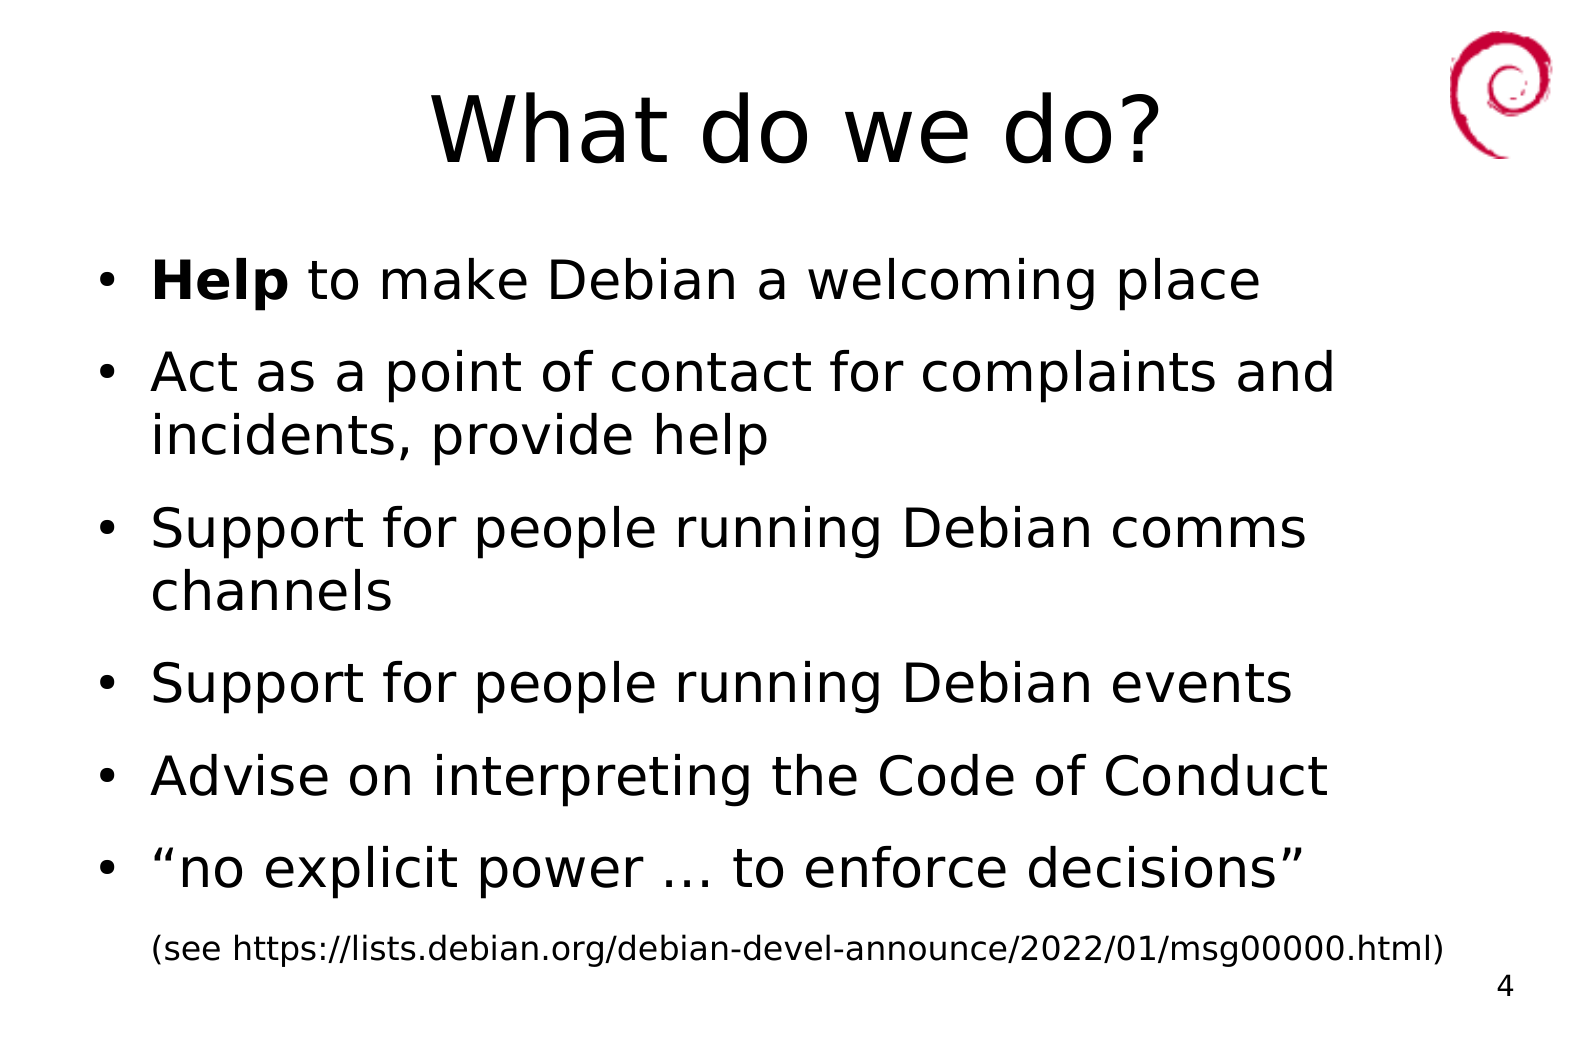

# What do we do?
Help to make Debian a welcoming place
Act as a point of contact for complaints and incidents, provide help
Support for people running Debian comms channels
Support for people running Debian events
Advise on interpreting the Code of Conduct
“no explicit power … to enforce decisions”
(see https://lists.debian.org/debian-devel-announce/2022/01/msg00000.html)
4